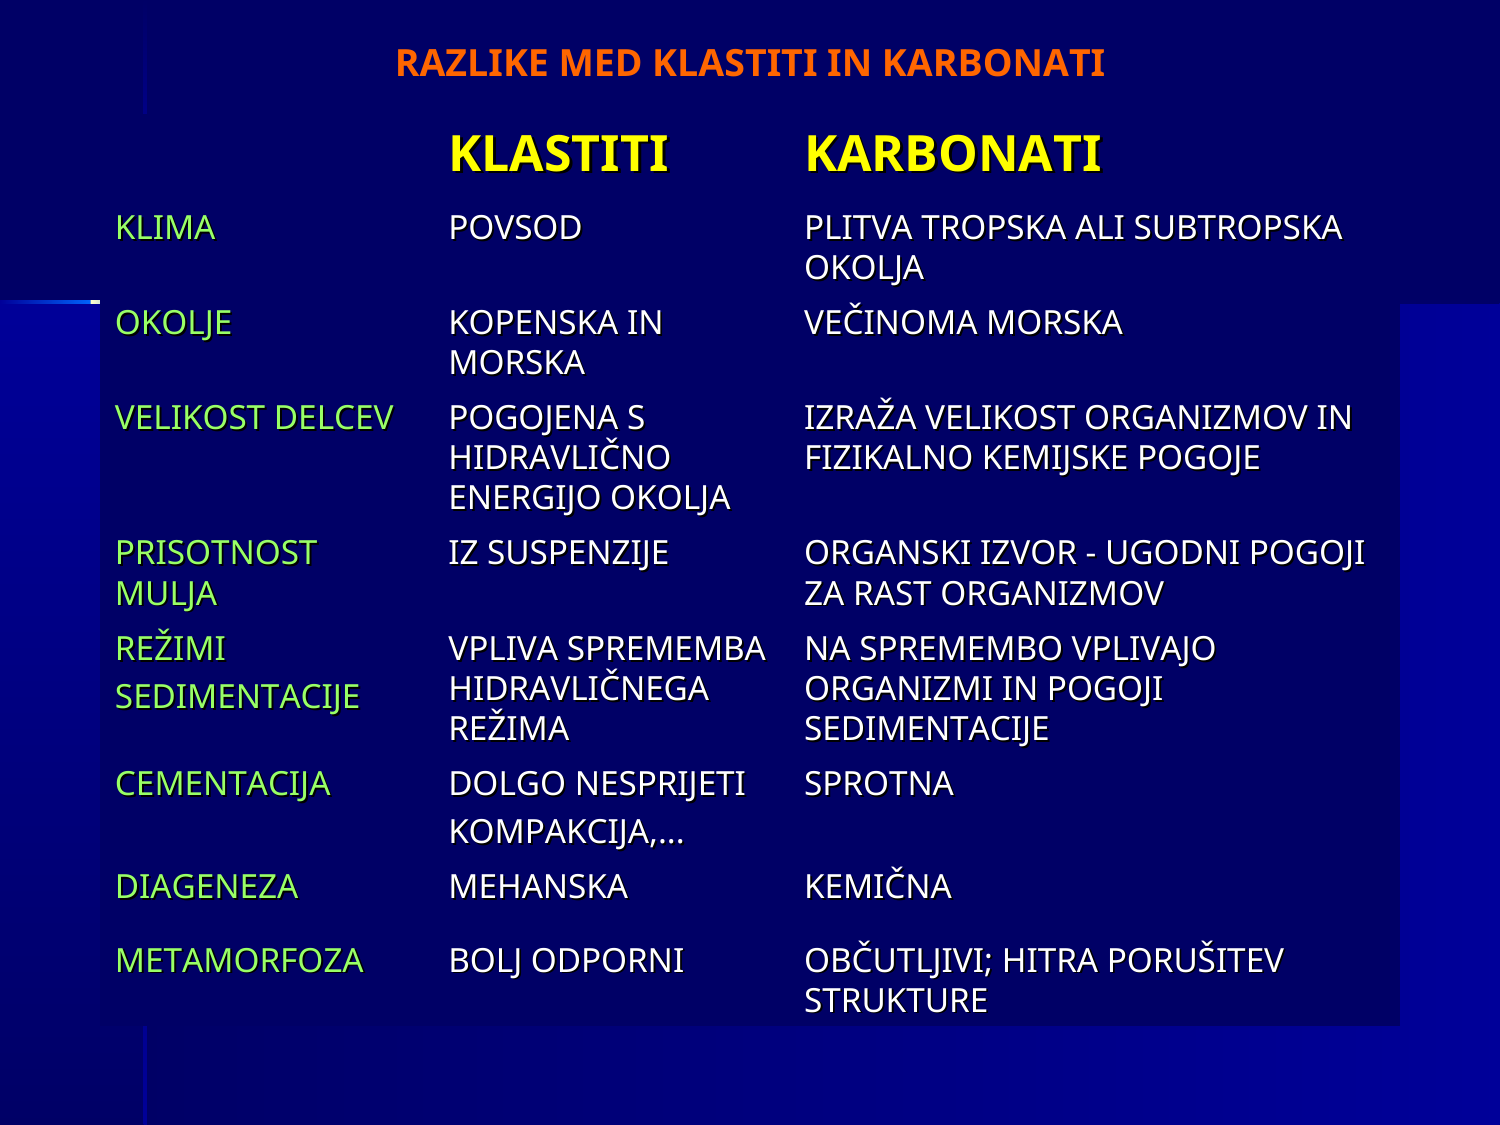

RAZLIKE MED KLASTITI IN KARBONATI
| | KLASTITI | KARBONATI |
| --- | --- | --- |
| KLIMA | POVSOD | PLITVA TROPSKA ALI SUBTROPSKA OKOLJA |
| OKOLJE | KOPENSKA IN MORSKA | VEČINOMA MORSKA |
| VELIKOST DELCEV | POGOJENA S HIDRAVLIČNO ENERGIJO OKOLJA | IZRAŽA VELIKOST ORGANIZMOV IN FIZIKALNO KEMIJSKE POGOJE |
| PRISOTNOST MULJA | IZ SUSPENZIJE | ORGANSKI IZVOR - UGODNI POGOJI ZA RAST ORGANIZMOV |
| REŽIMI SEDIMENTACIJE | VPLIVA SPREMEMBA HIDRAVLIČNEGA REŽIMA | NA SPREMEMBO VPLIVAJO ORGANIZMI IN POGOJI SEDIMENTACIJE |
| CEMENTACIJA | DOLGO NESPRIJETI KOMPAKCIJA,... | SPROTNA |
| DIAGENEZA | MEHANSKA | KEMIČNA |
| METAMORFOZA | BOLJ ODPORNI | OBČUTLJIVI; HITRA PORUŠITEV STRUKTURE |